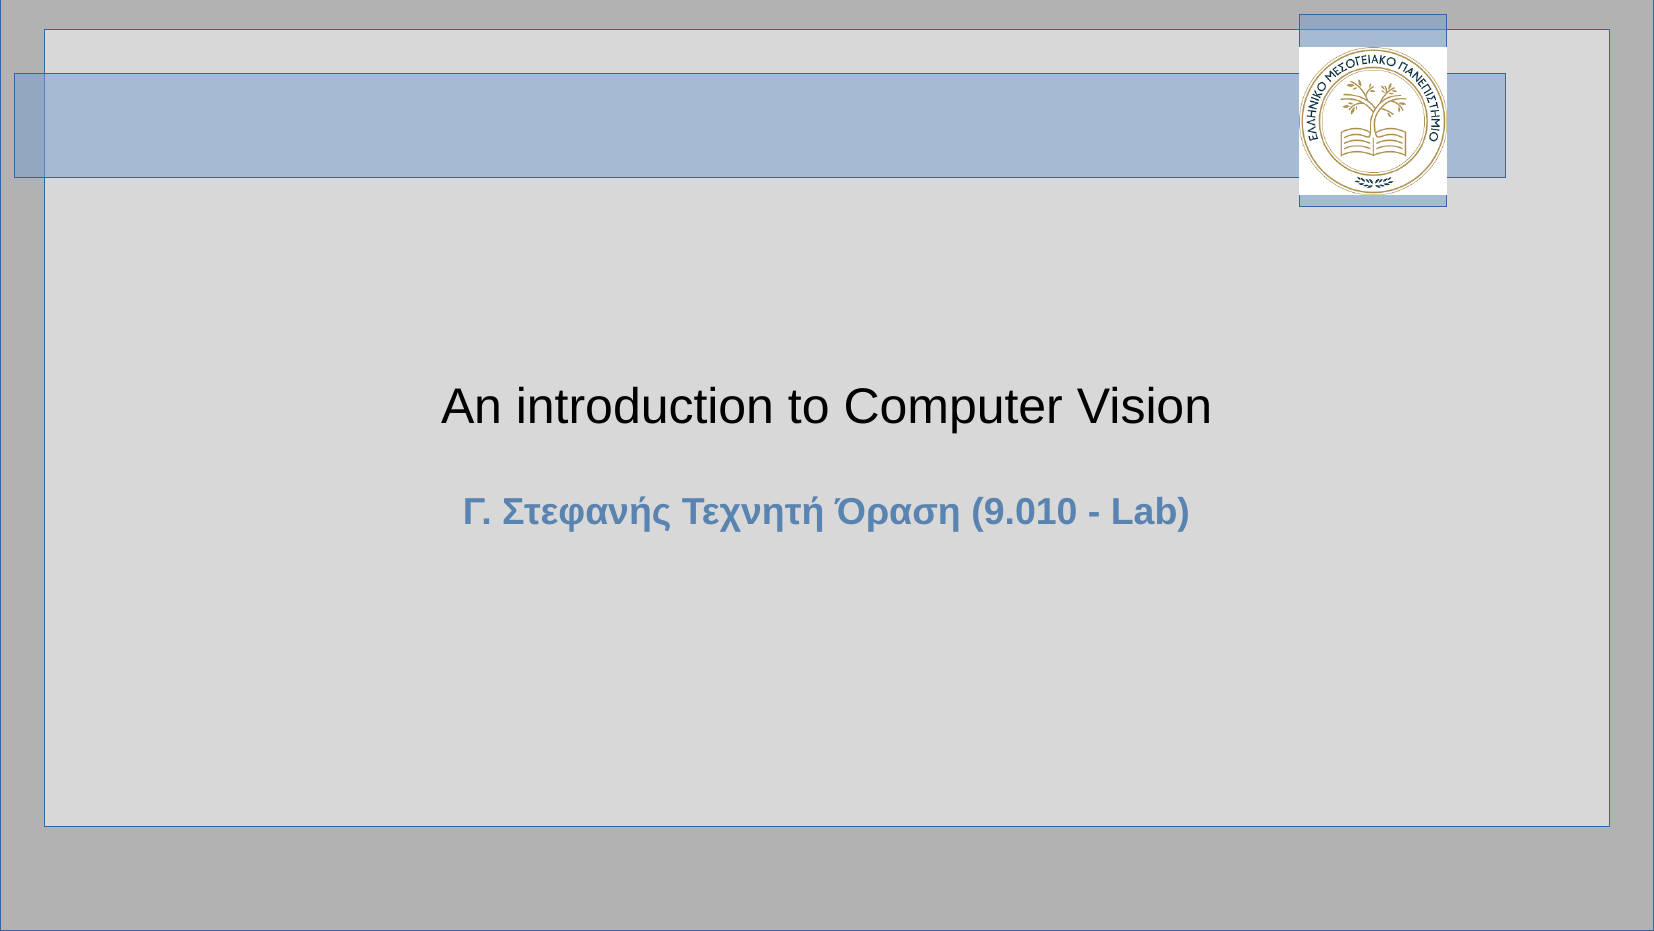

An introduction to Computer Vision
Γ. Στεφανής Τεχνητή Όραση (9.010 - Lab)